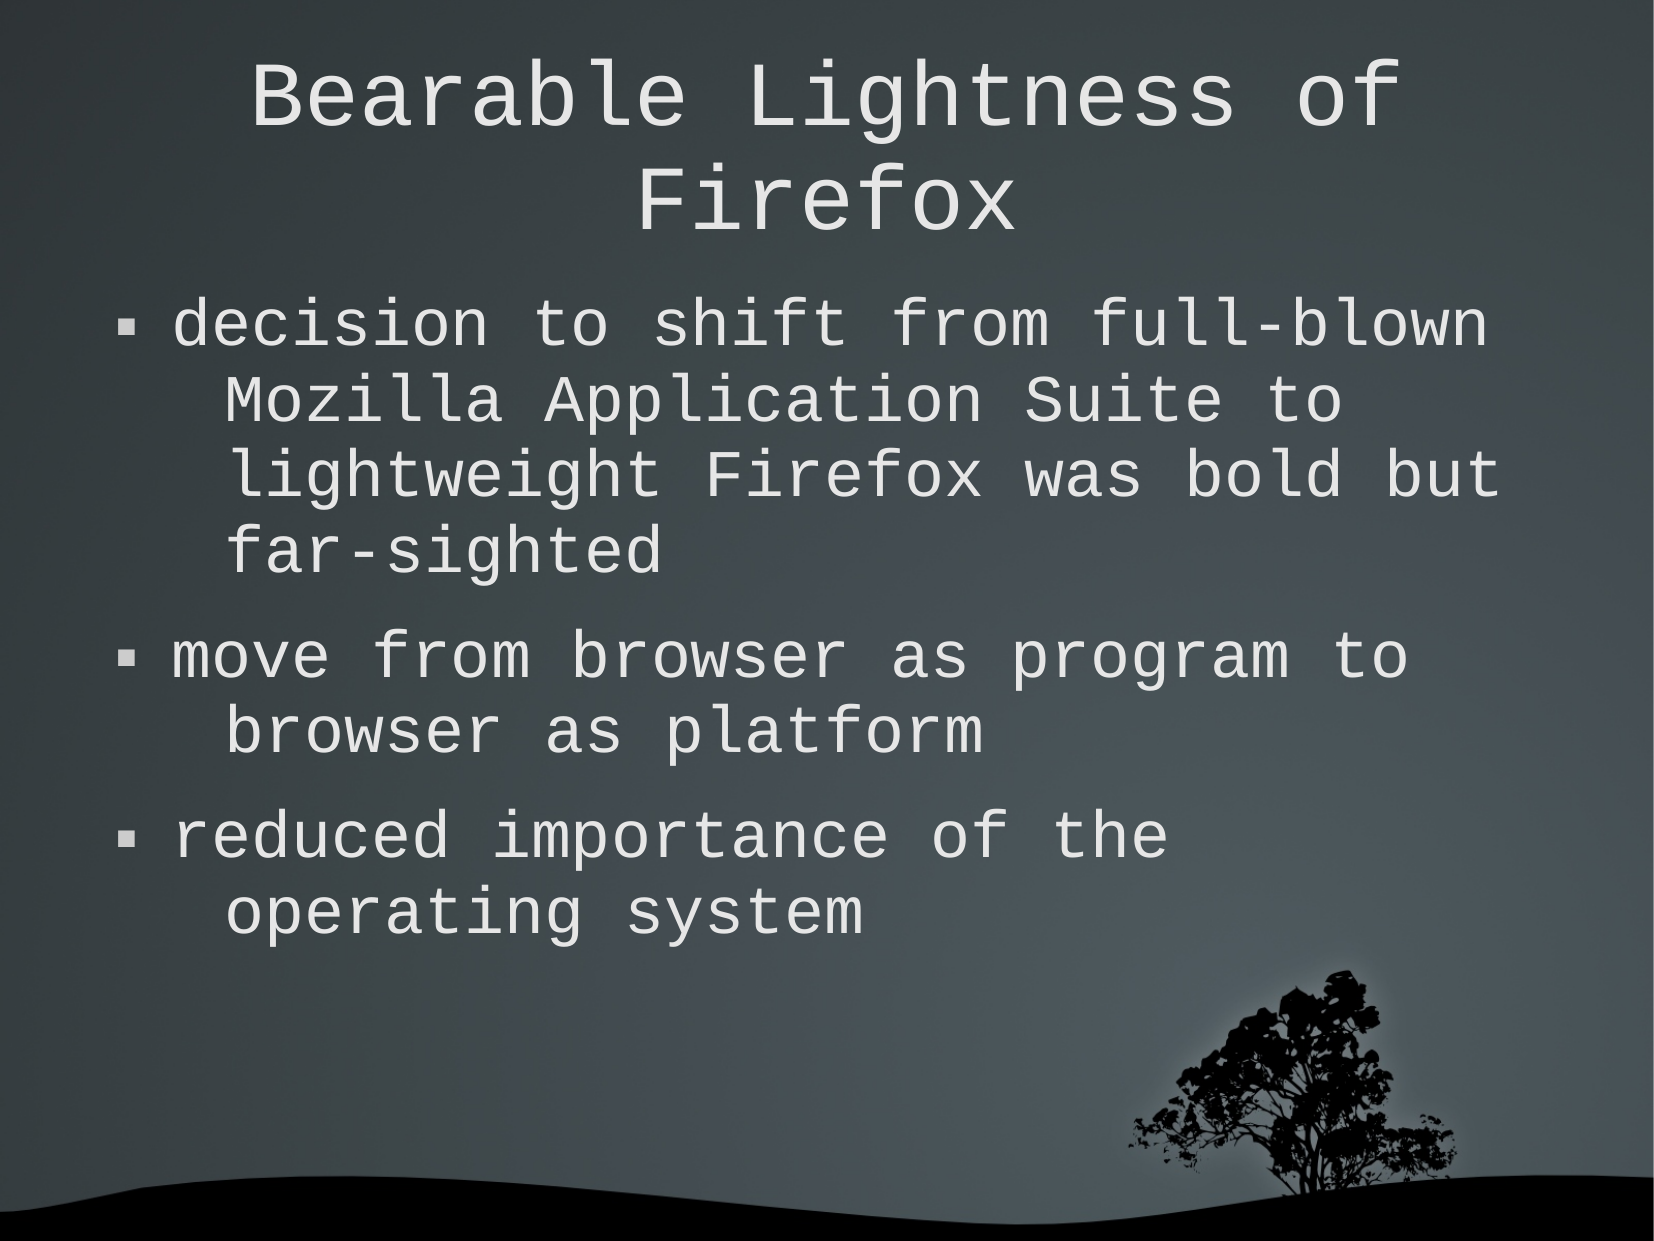

# Bearable Lightness of Firefox
decision to shift from full-blown Mozilla Application Suite to lightweight Firefox was bold but far-sighted
move from browser as program to browser as platform
reduced importance of the operating system